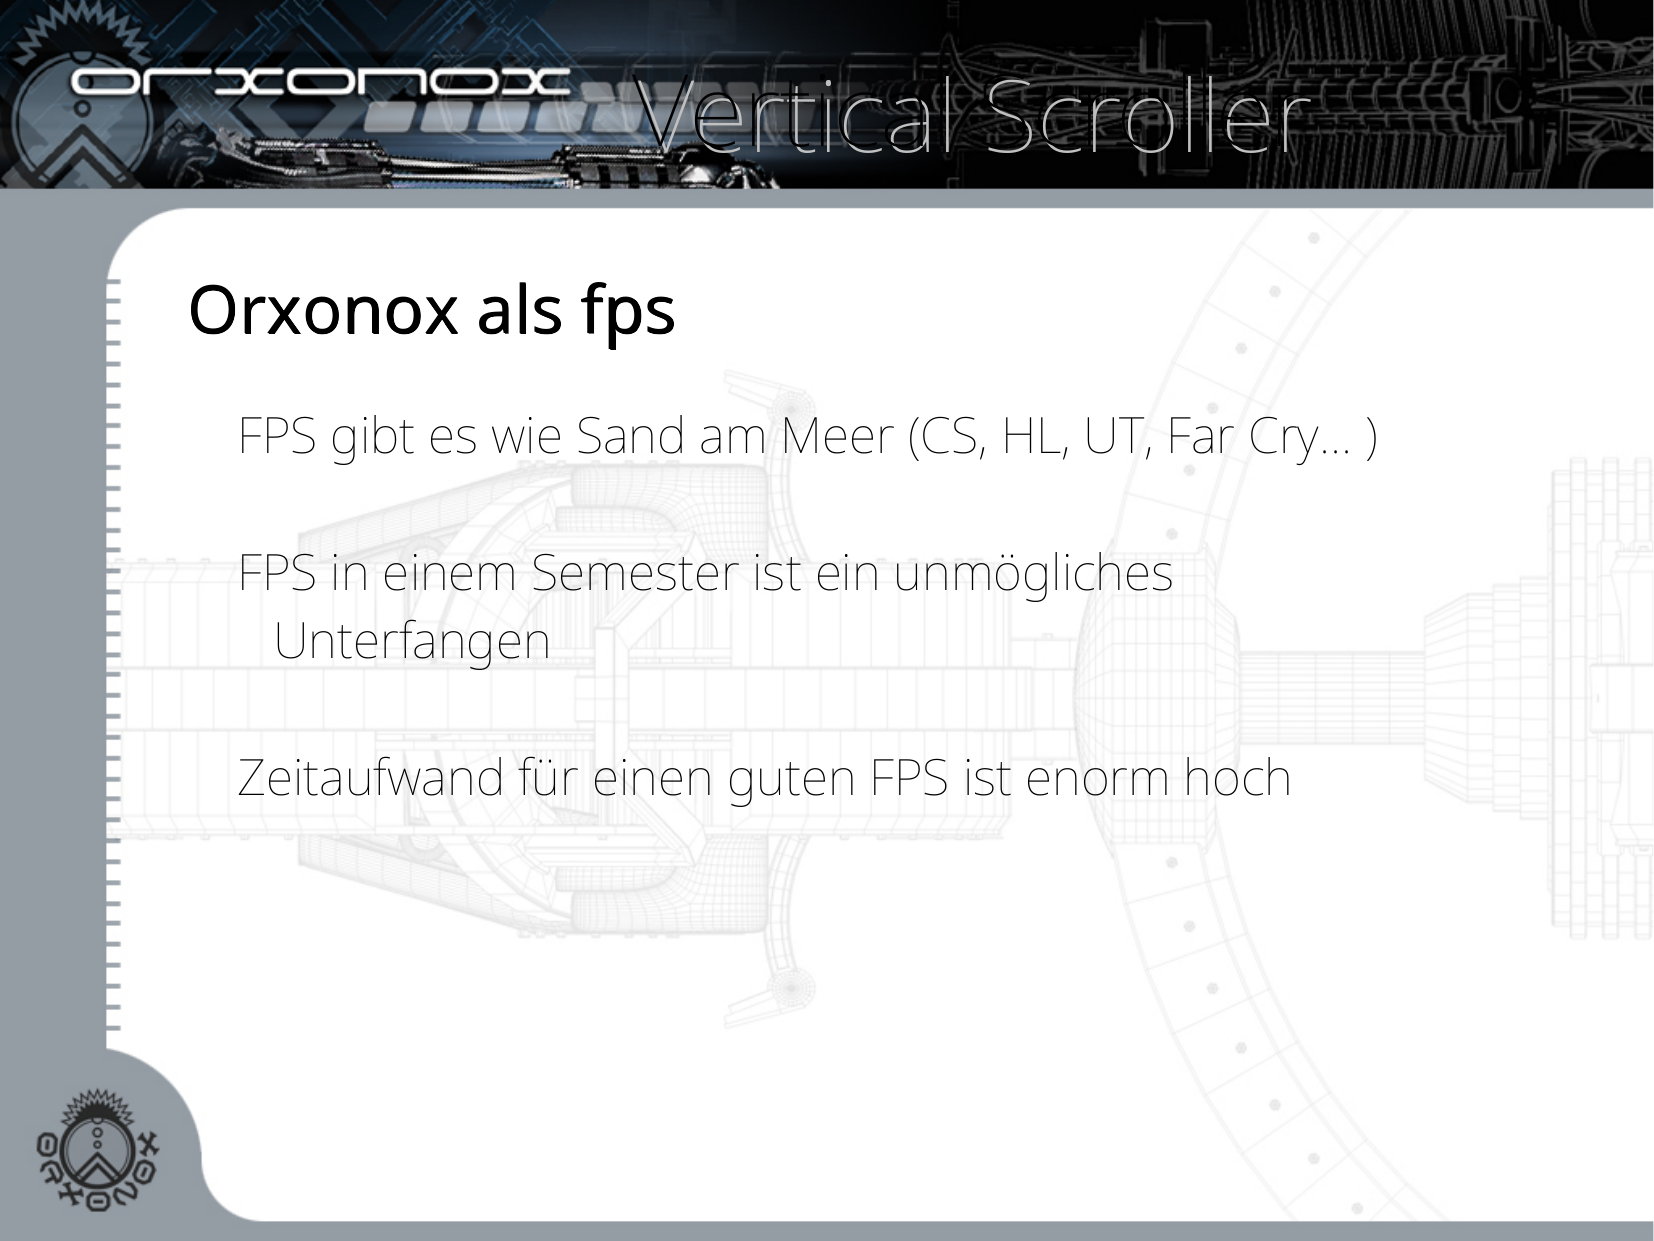

Vertical Scroller
Orxonox als fps
FPS gibt es wie Sand am Meer (CS, HL, UT, Far Cry... )
FPS in einem Semester ist ein unmögliches Unterfangen
Zeitaufwand für einen guten FPS ist enorm hoch